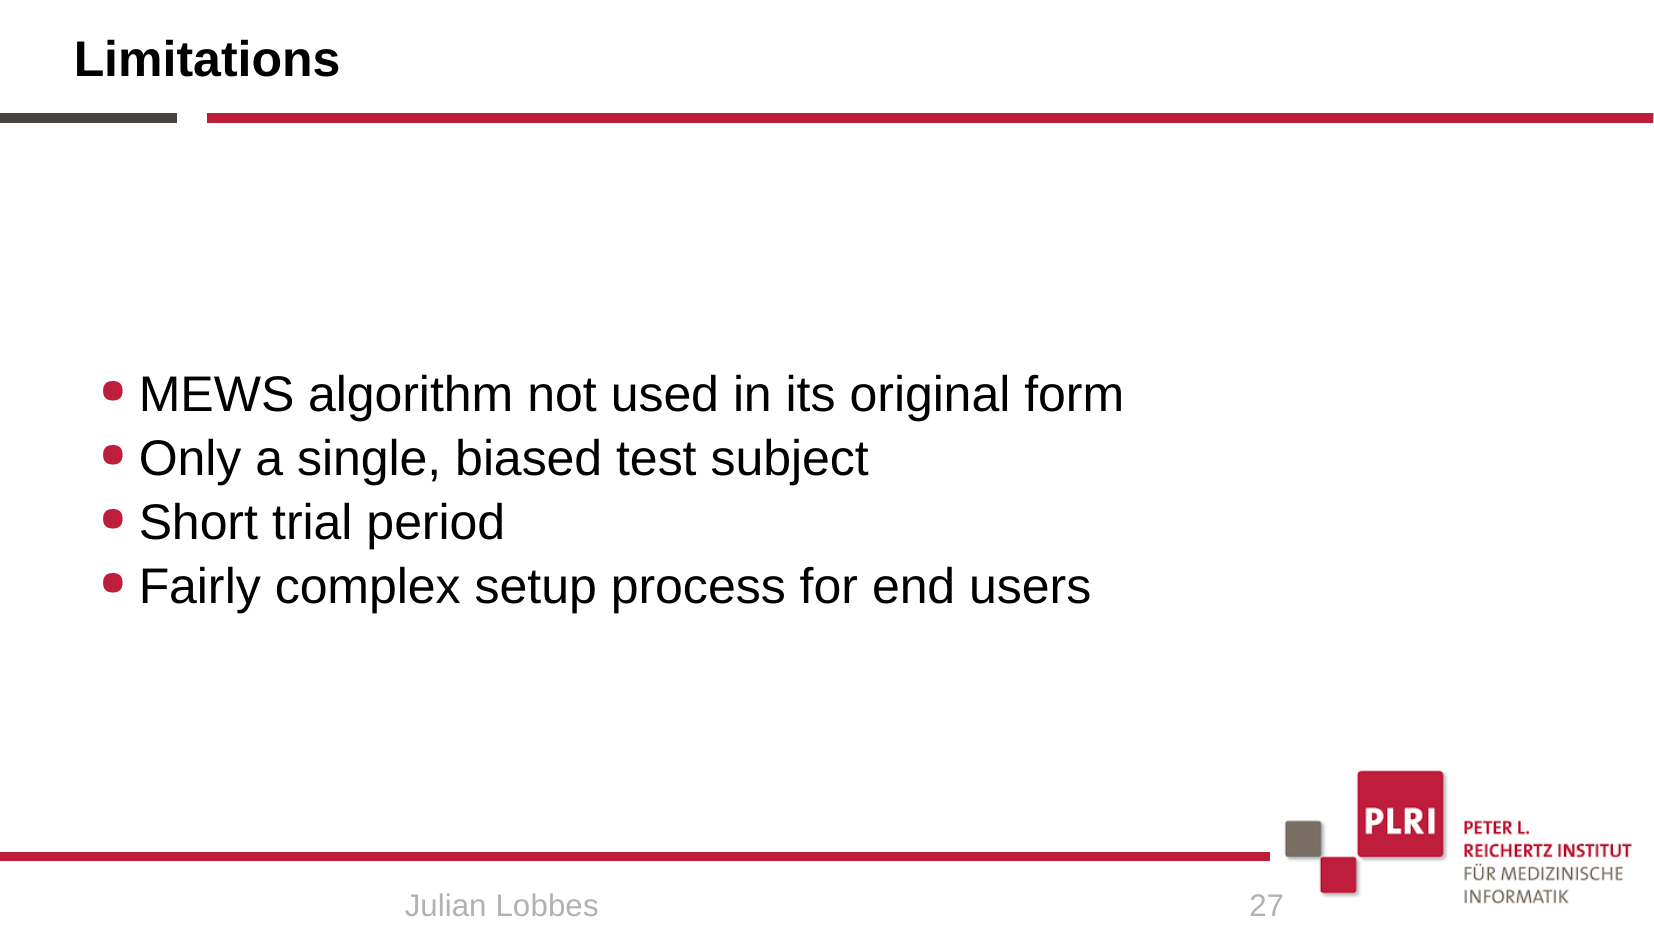

Limitations
MEWS algorithm not used in its original form
Only a single, biased test subject
Short trial period
Fairly complex setup process for end users
Julian Lobbes